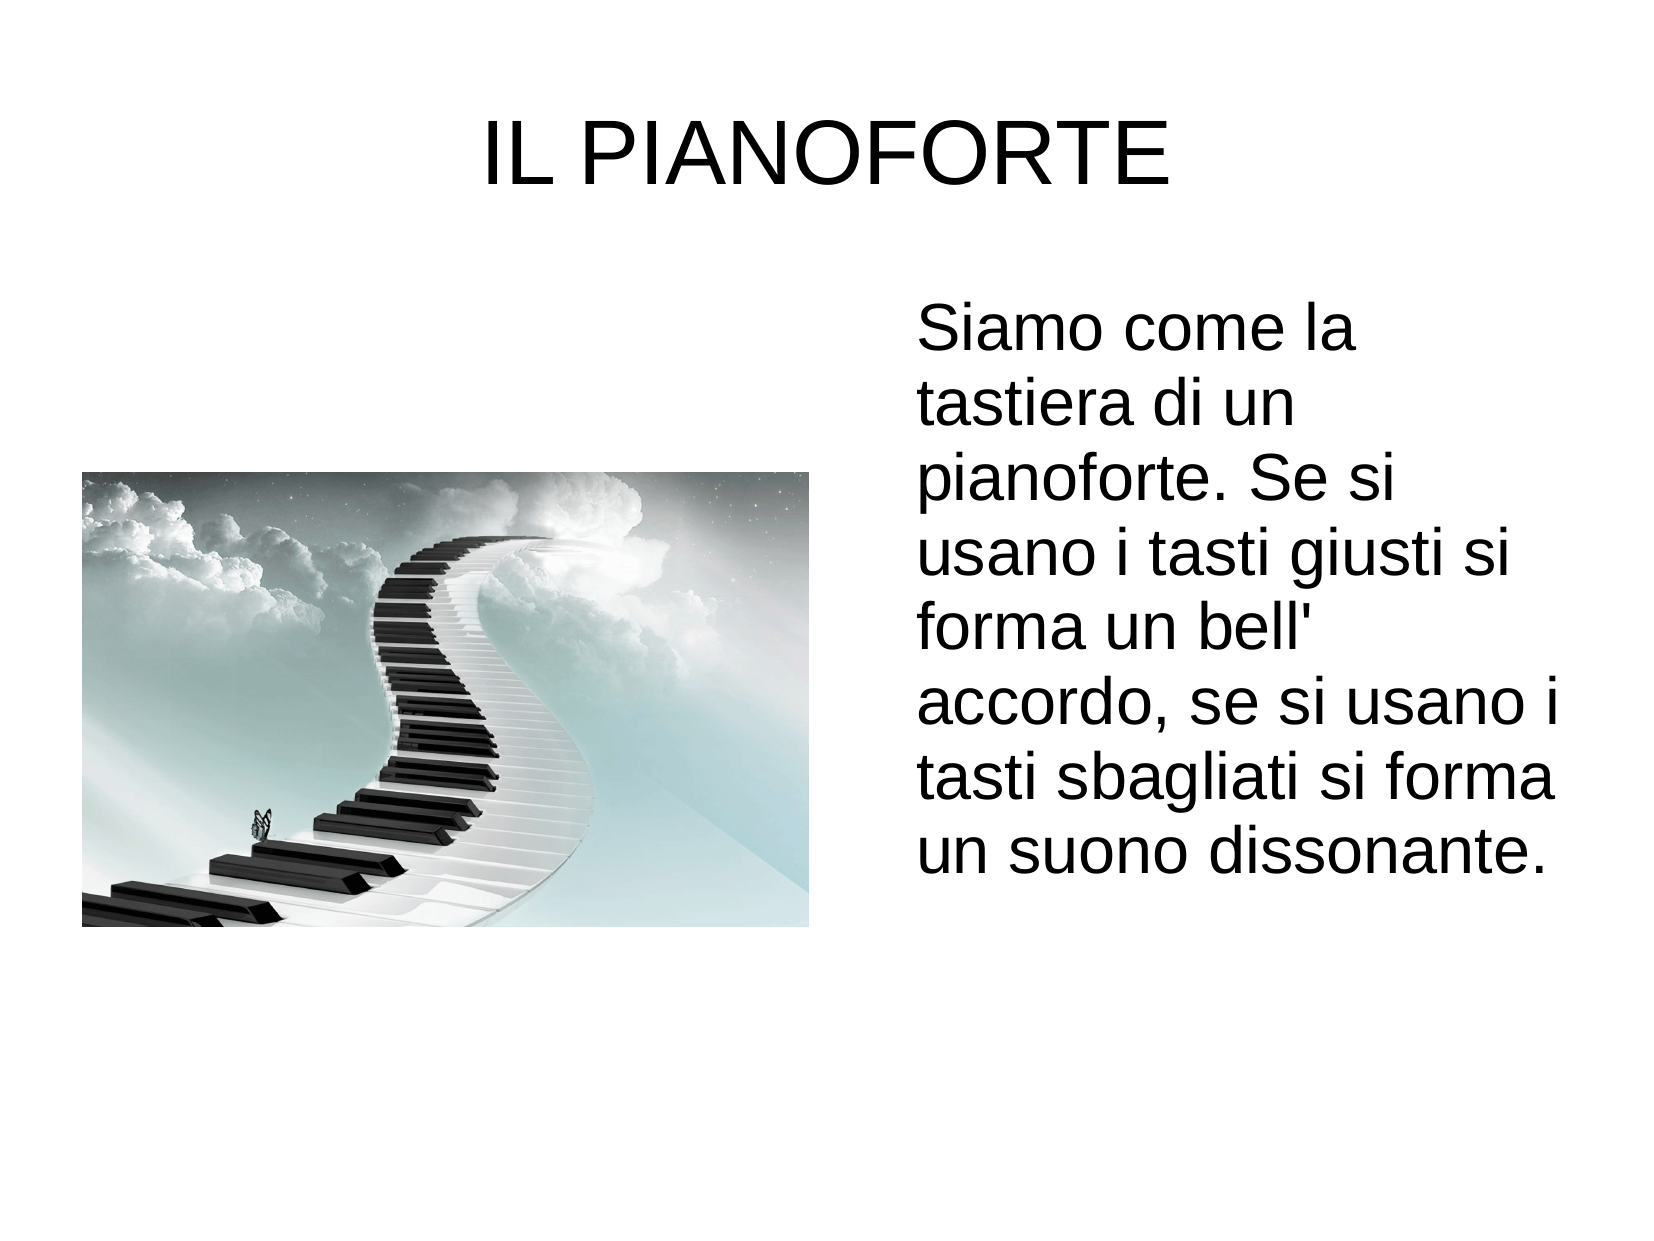

# IL PIANOFORTE
Siamo come la tastiera di un pianoforte. Se si usano i tasti giusti si forma un bell' accordo, se si usano i tasti sbagliati si forma un suono dissonante.